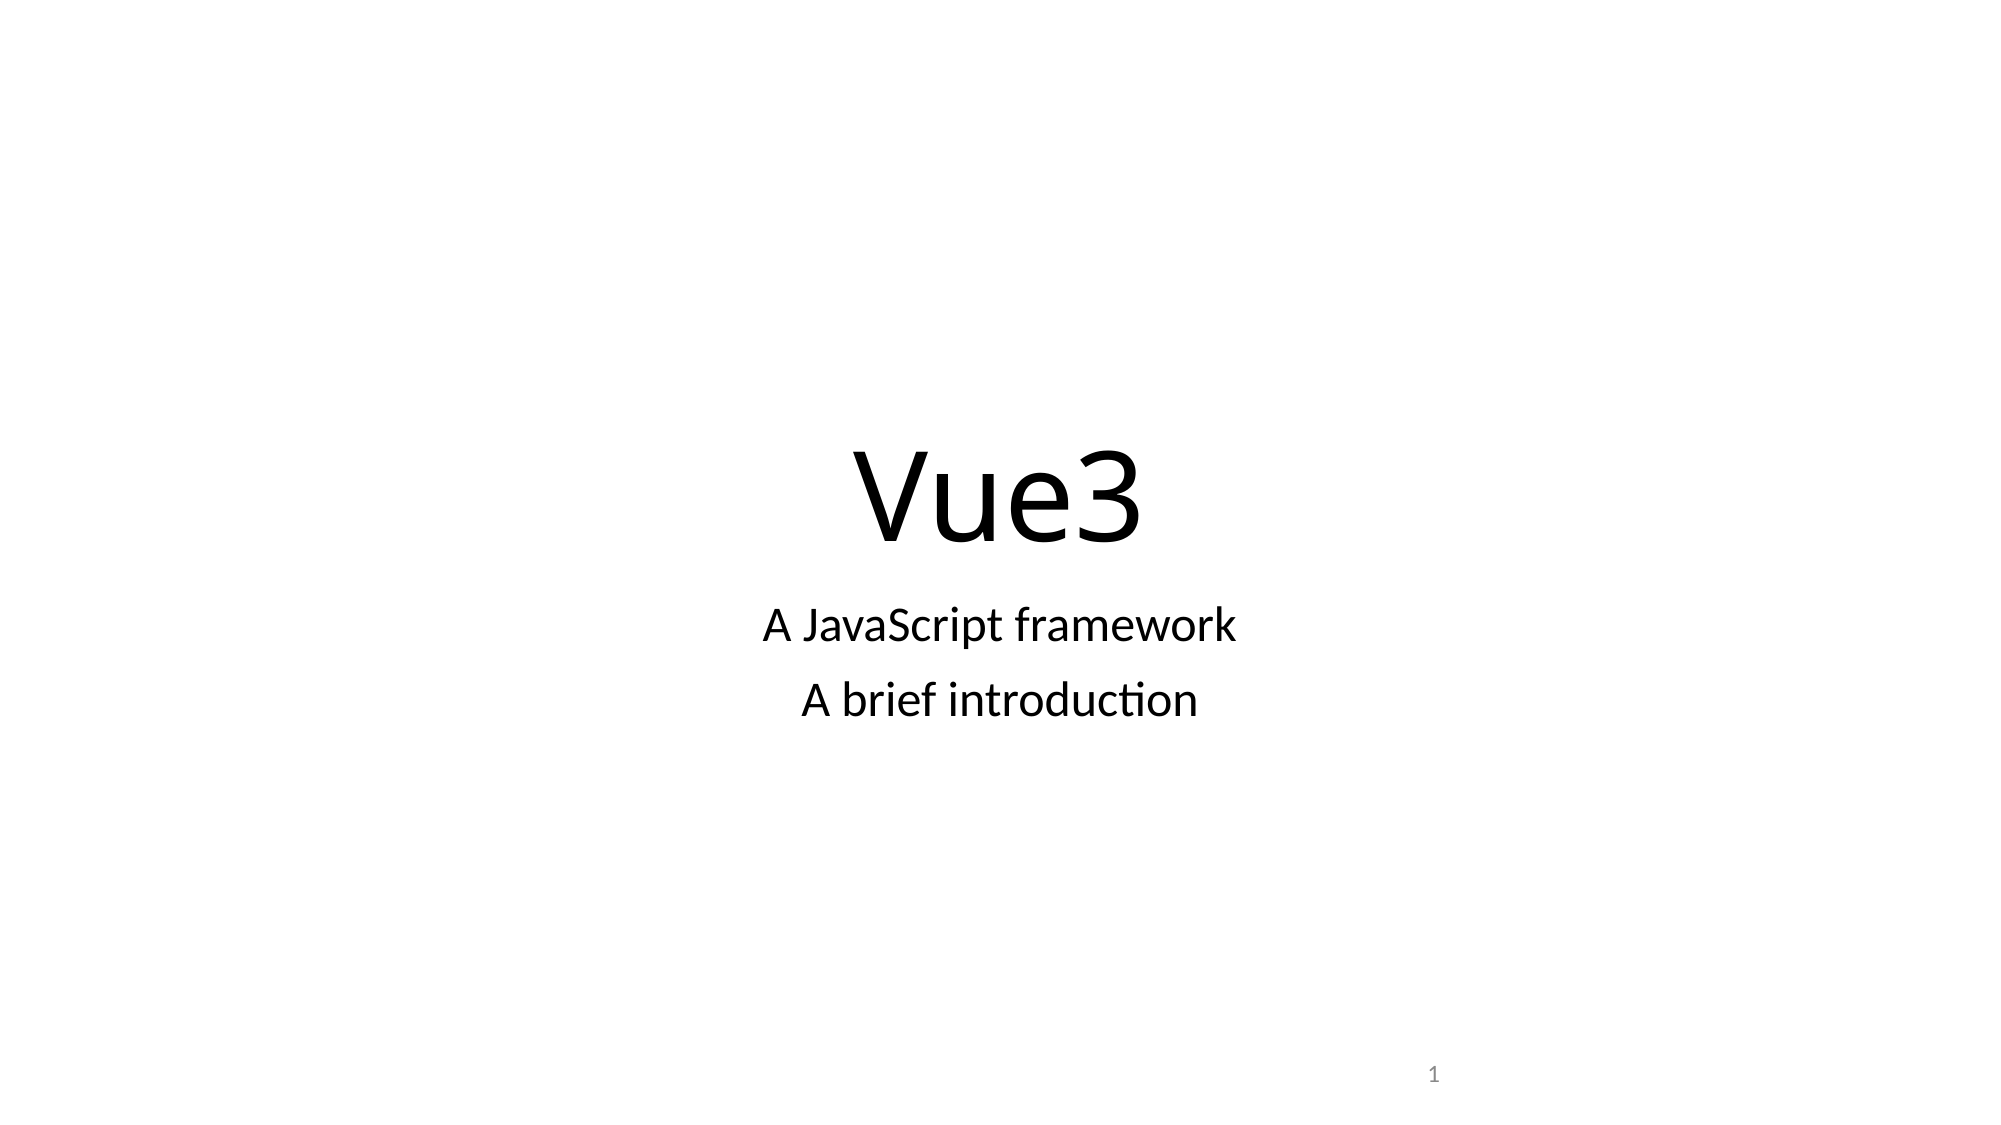

# Vue3
A JavaScript framework
A brief introduction
1